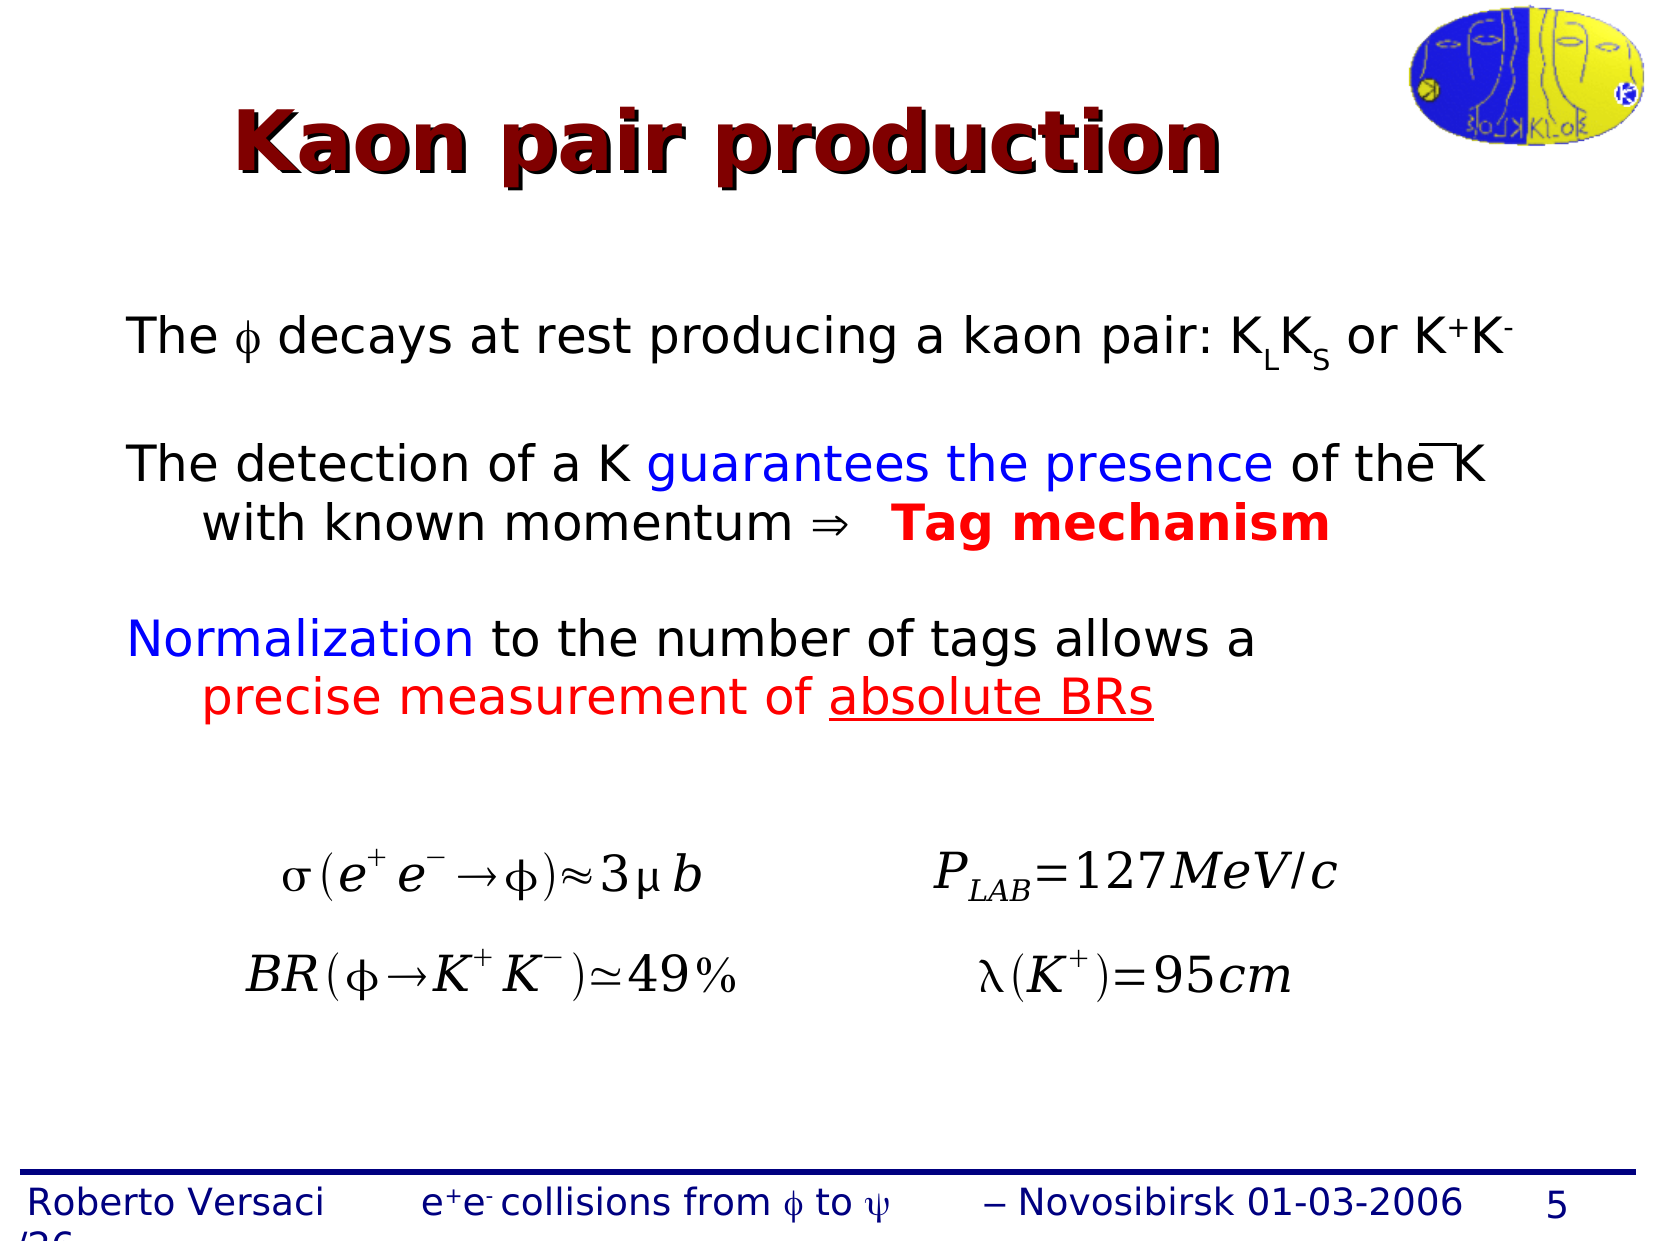

Kaon pair production
The f decays at rest producing a kaon pair: KLKS or K+K-
The detection of a K guarantees the presence of the K
	with known momentum  Tag mechanism
Normalization to the number of tags allows a
	precise measurement of absolute BRs
5